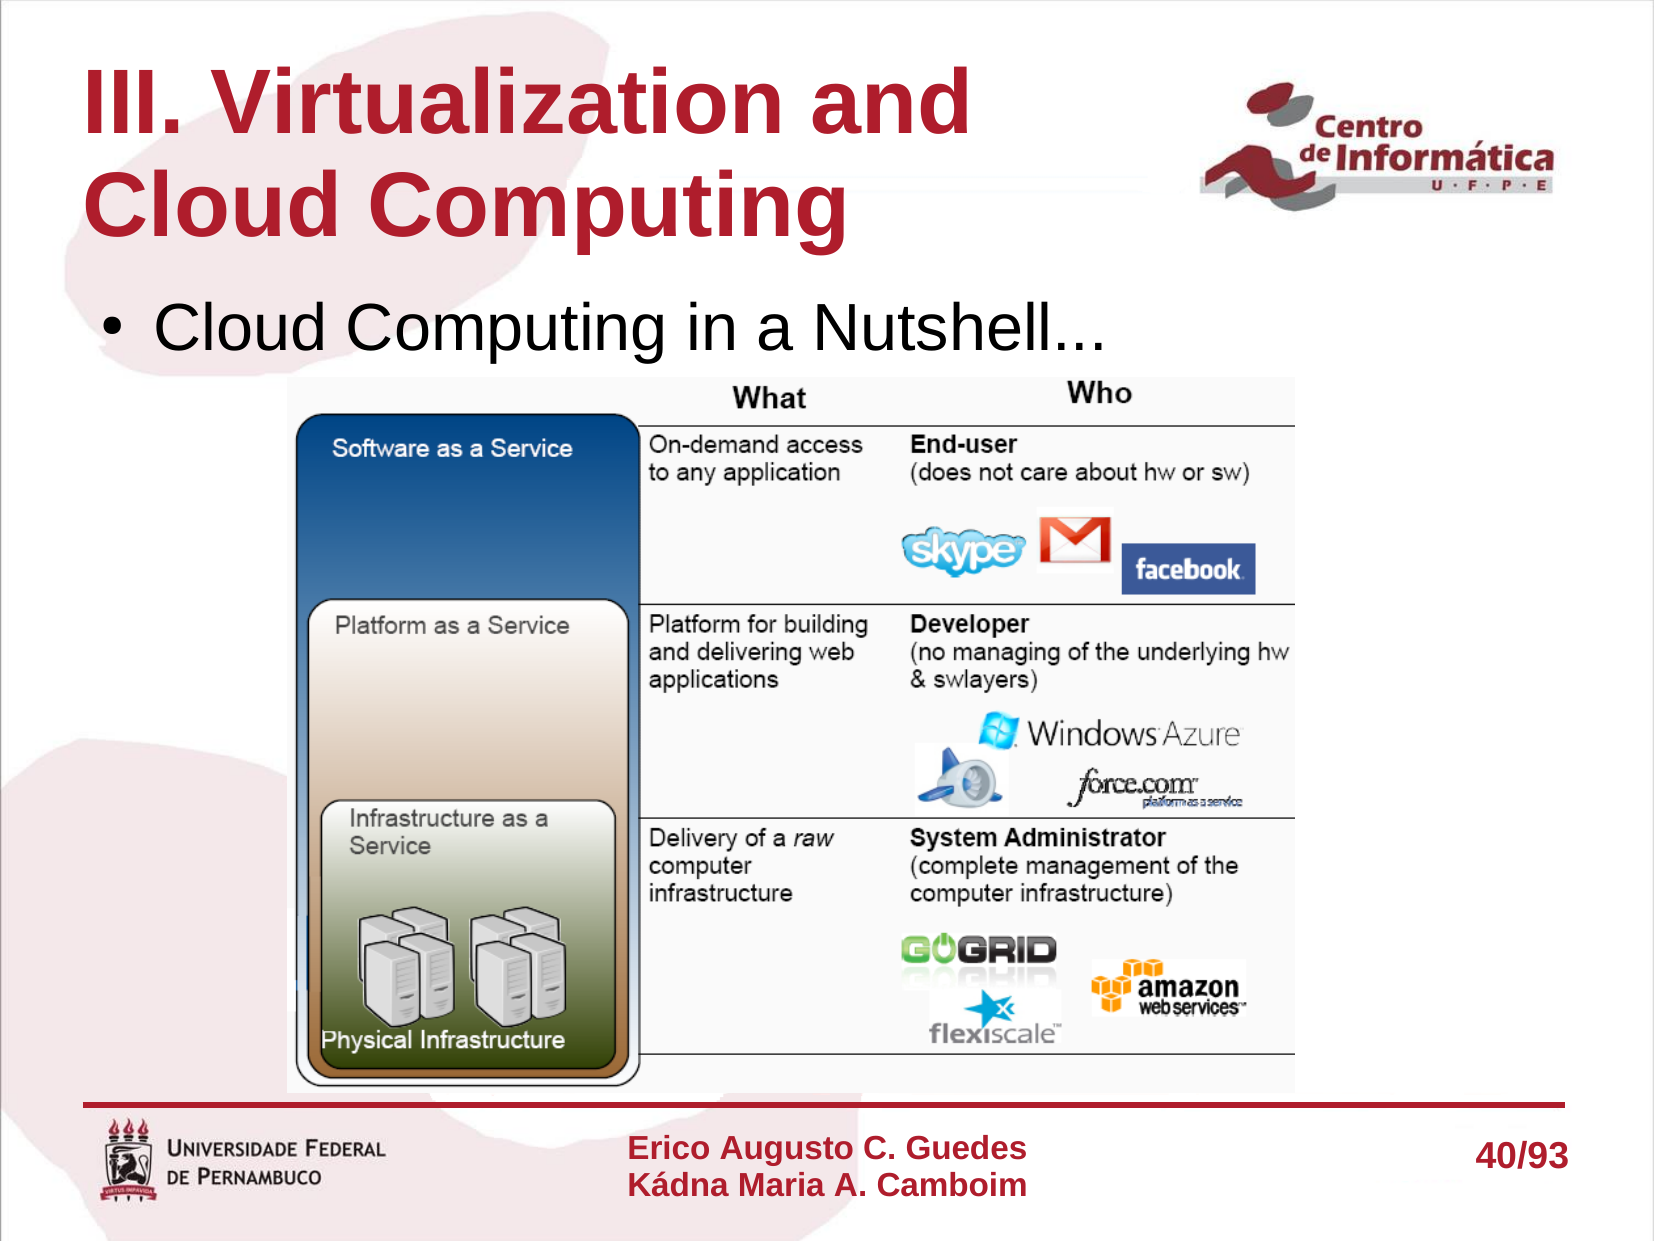

# III. Virtualization and Cloud Computing
Cloud Computing in a Nutshell...